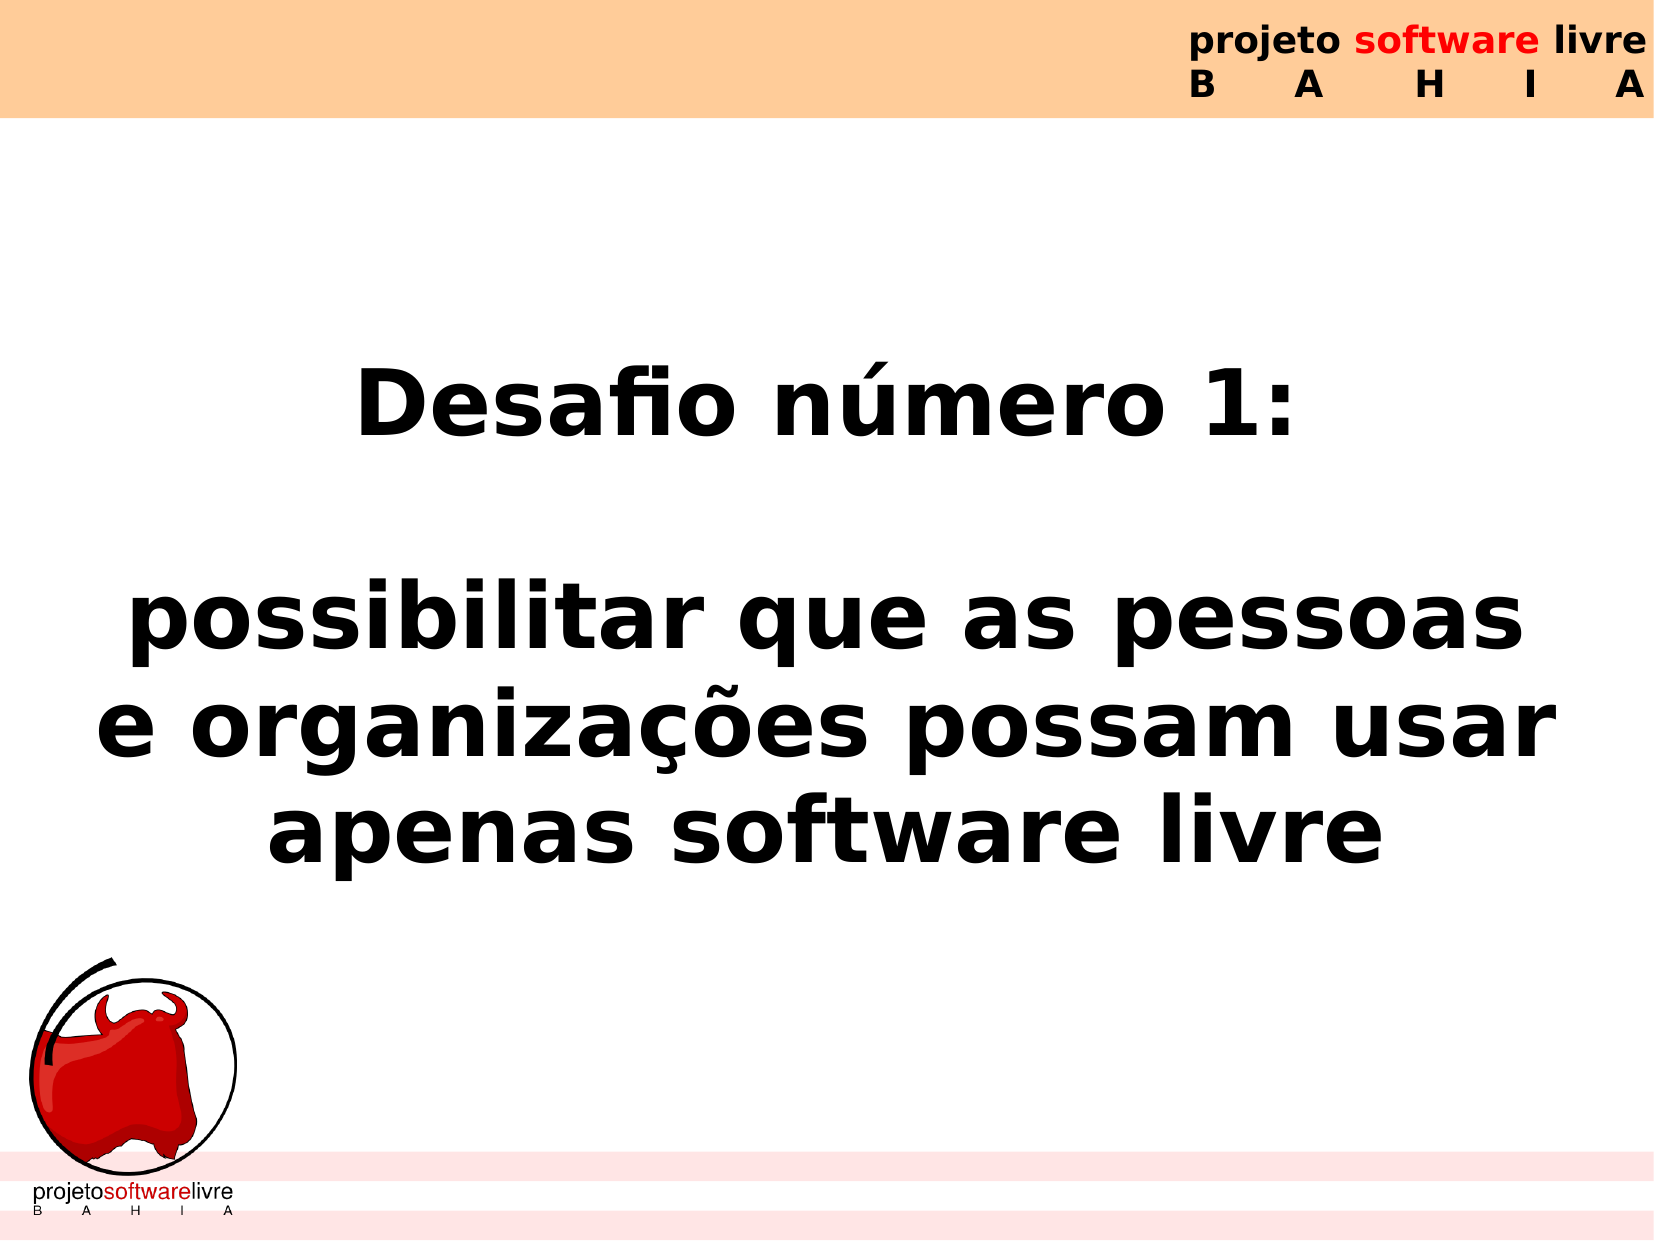

# Desafio número 1: possibilitar que as pessoas e organizações possam usar apenas software livre